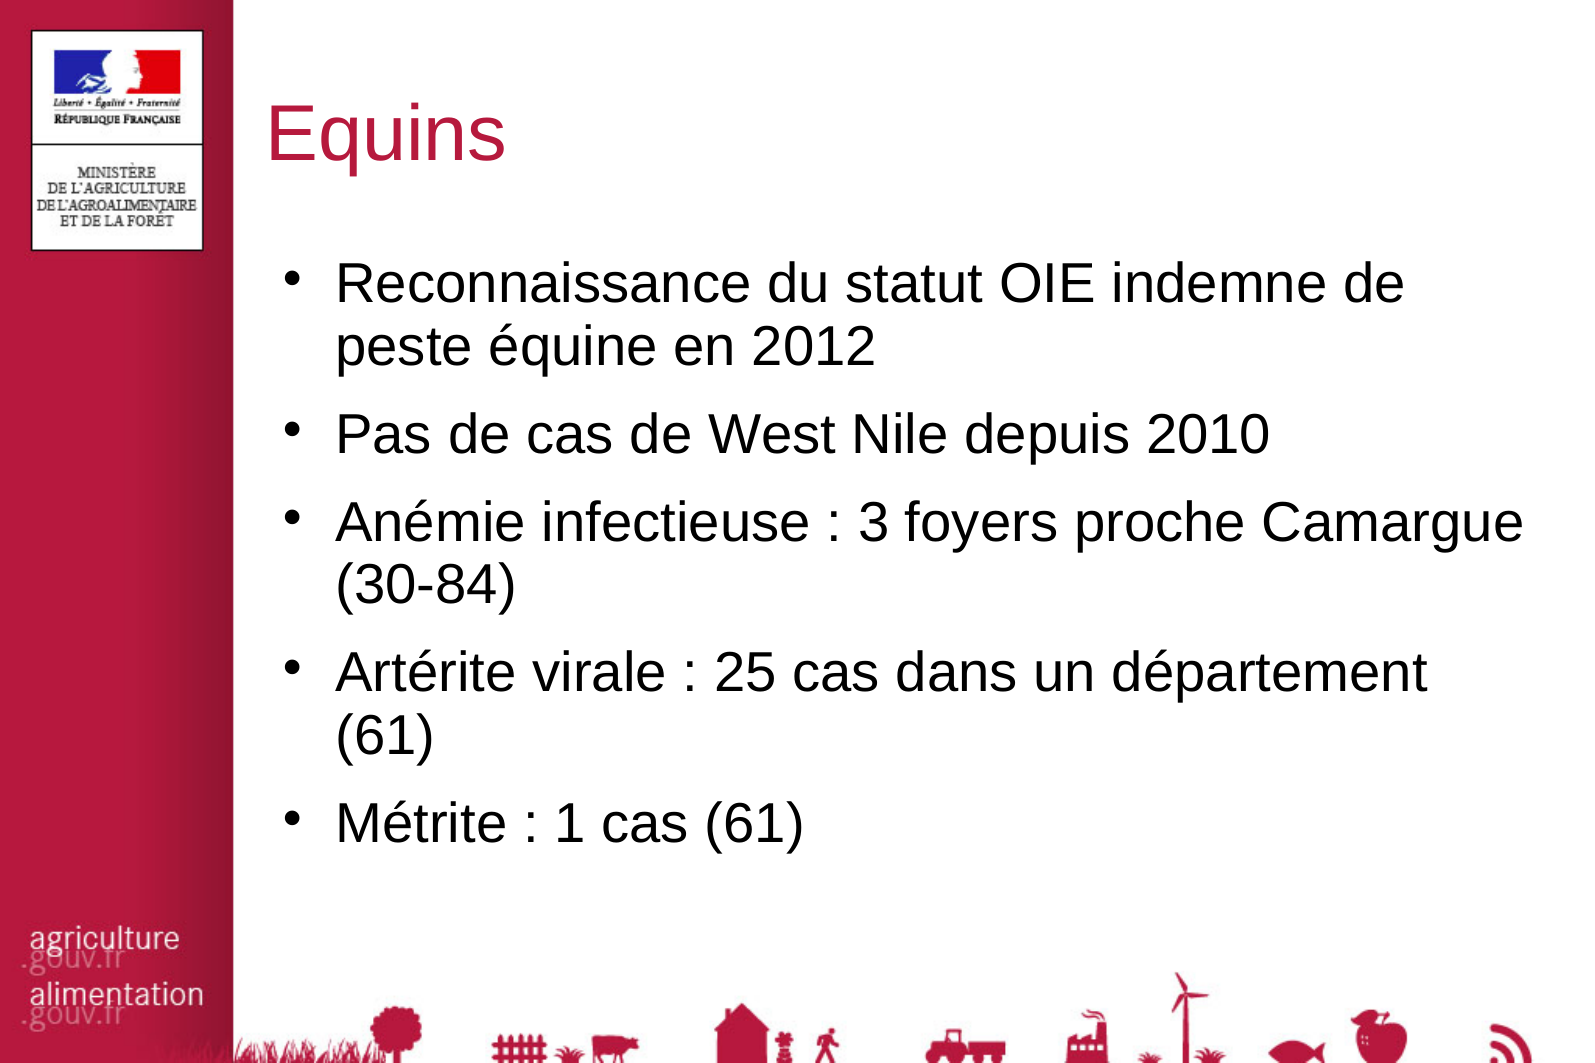

# Equins
Reconnaissance du statut OIE indemne de peste équine en 2012
Pas de cas de West Nile depuis 2010
Anémie infectieuse : 3 foyers proche Camargue (30-84)
Artérite virale : 25 cas dans un département (61)
Métrite : 1 cas (61)